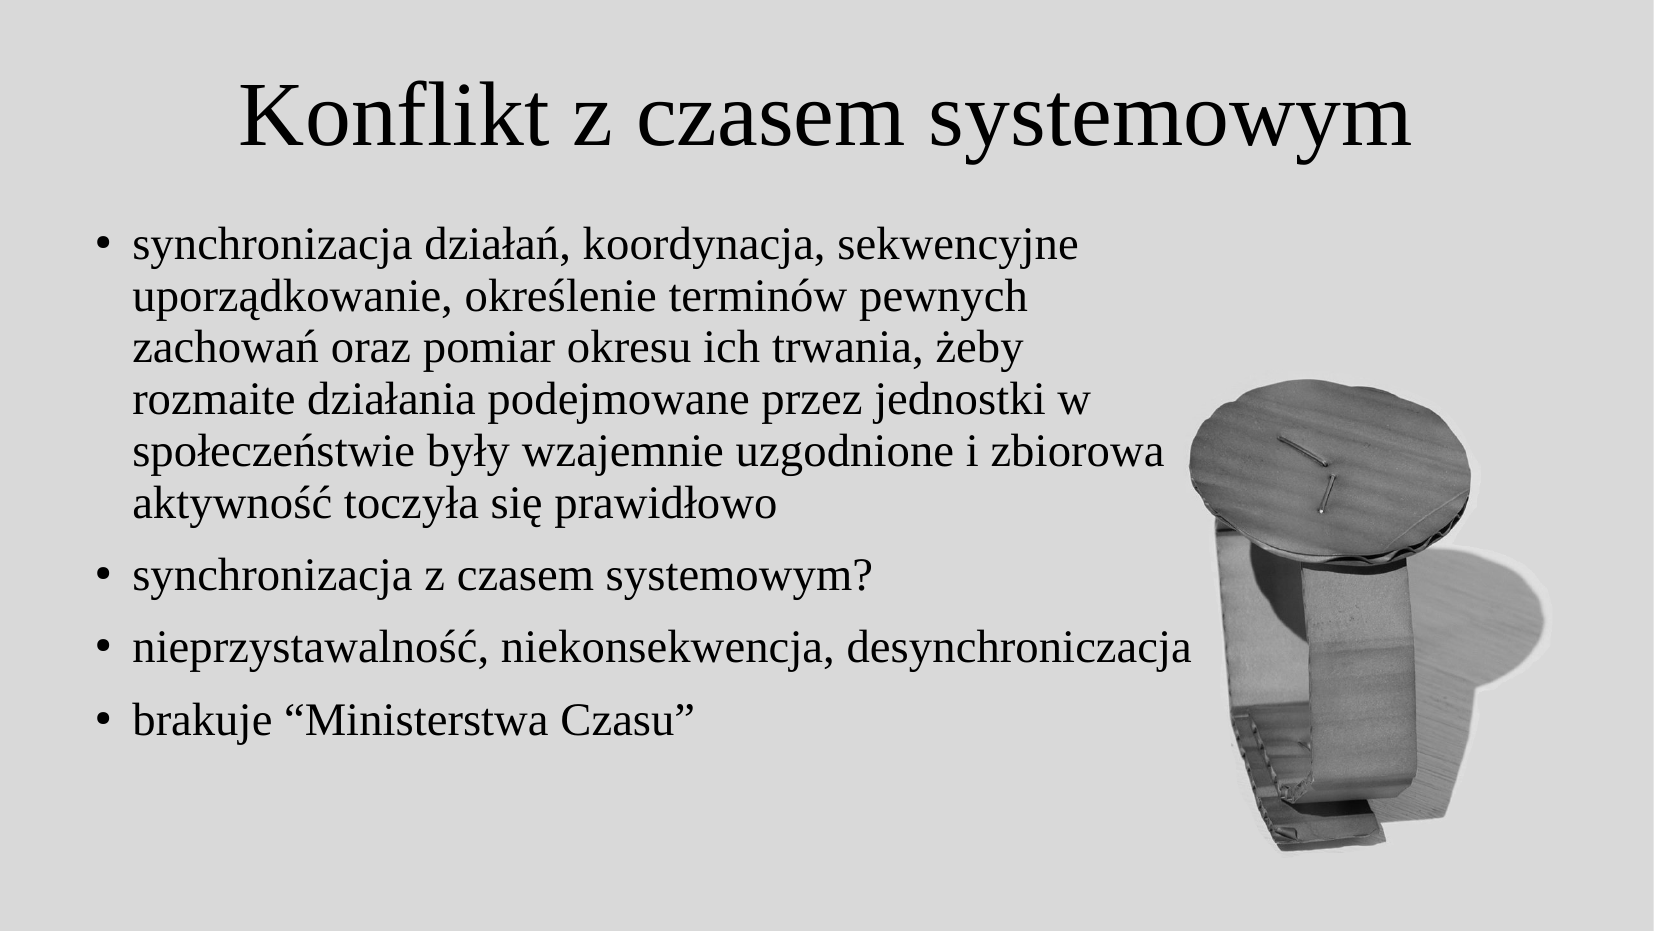

# Konflikt z czasem systemowym
synchronizacja działań, koordynacja, sekwencyjne uporządkowanie, określenie terminów pewnych zachowań oraz pomiar okresu ich trwania, żeby rozmaite działania podejmowane przez jednostki w społeczeństwie były wzajemnie uzgodnione i zbiorowa aktywność toczyła się prawidłowo
synchronizacja z czasem systemowym?
nieprzystawalność, niekonsekwencja, desynchroniczacja
brakuje “Ministerstwa Czasu”